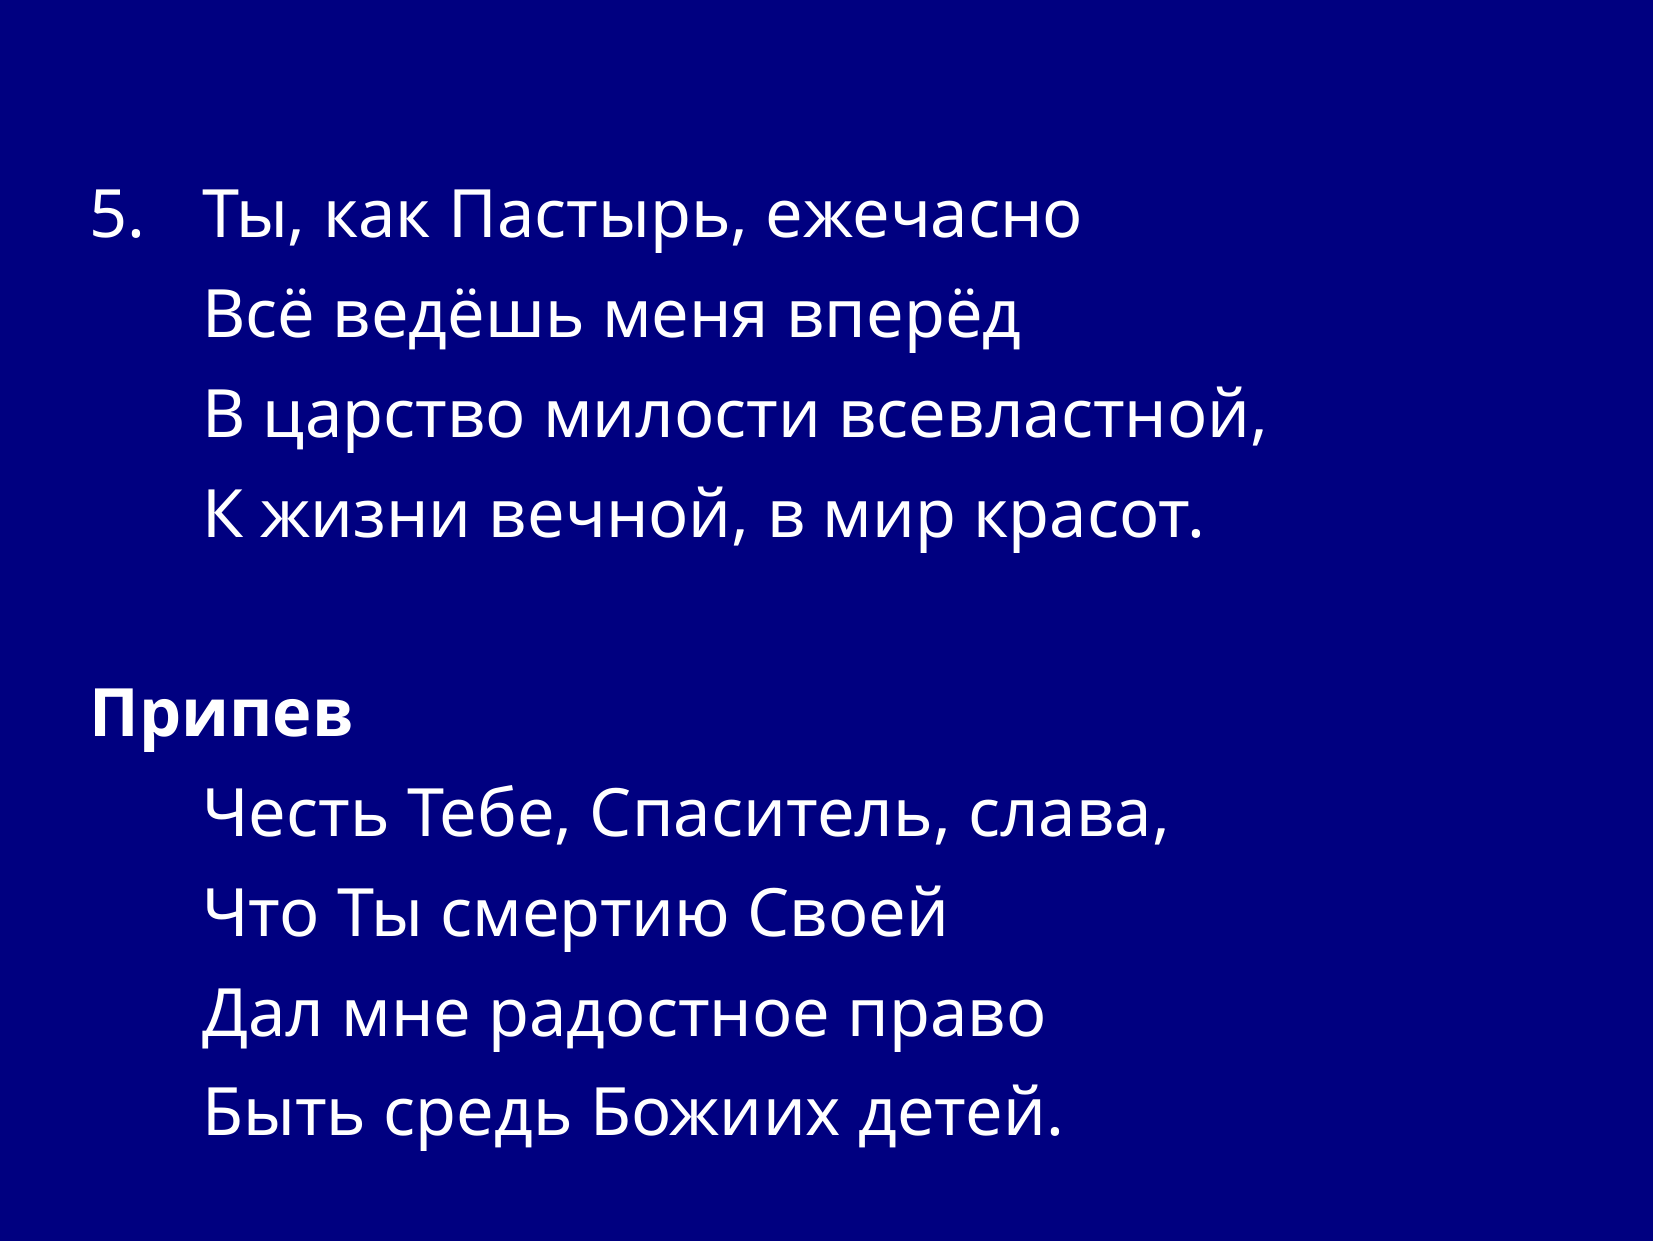

5.	Ты, как Пастырь, ежечасно
	Всё ведёшь меня вперёд
	В царство милости всевластной,
	К жизни вечной, в мир красот.
Припев
	Честь Тебе, Спаситель, слава,
	Что Ты смертию Своей
	Дал мне радостное право
	Быть средь Божиих детей.